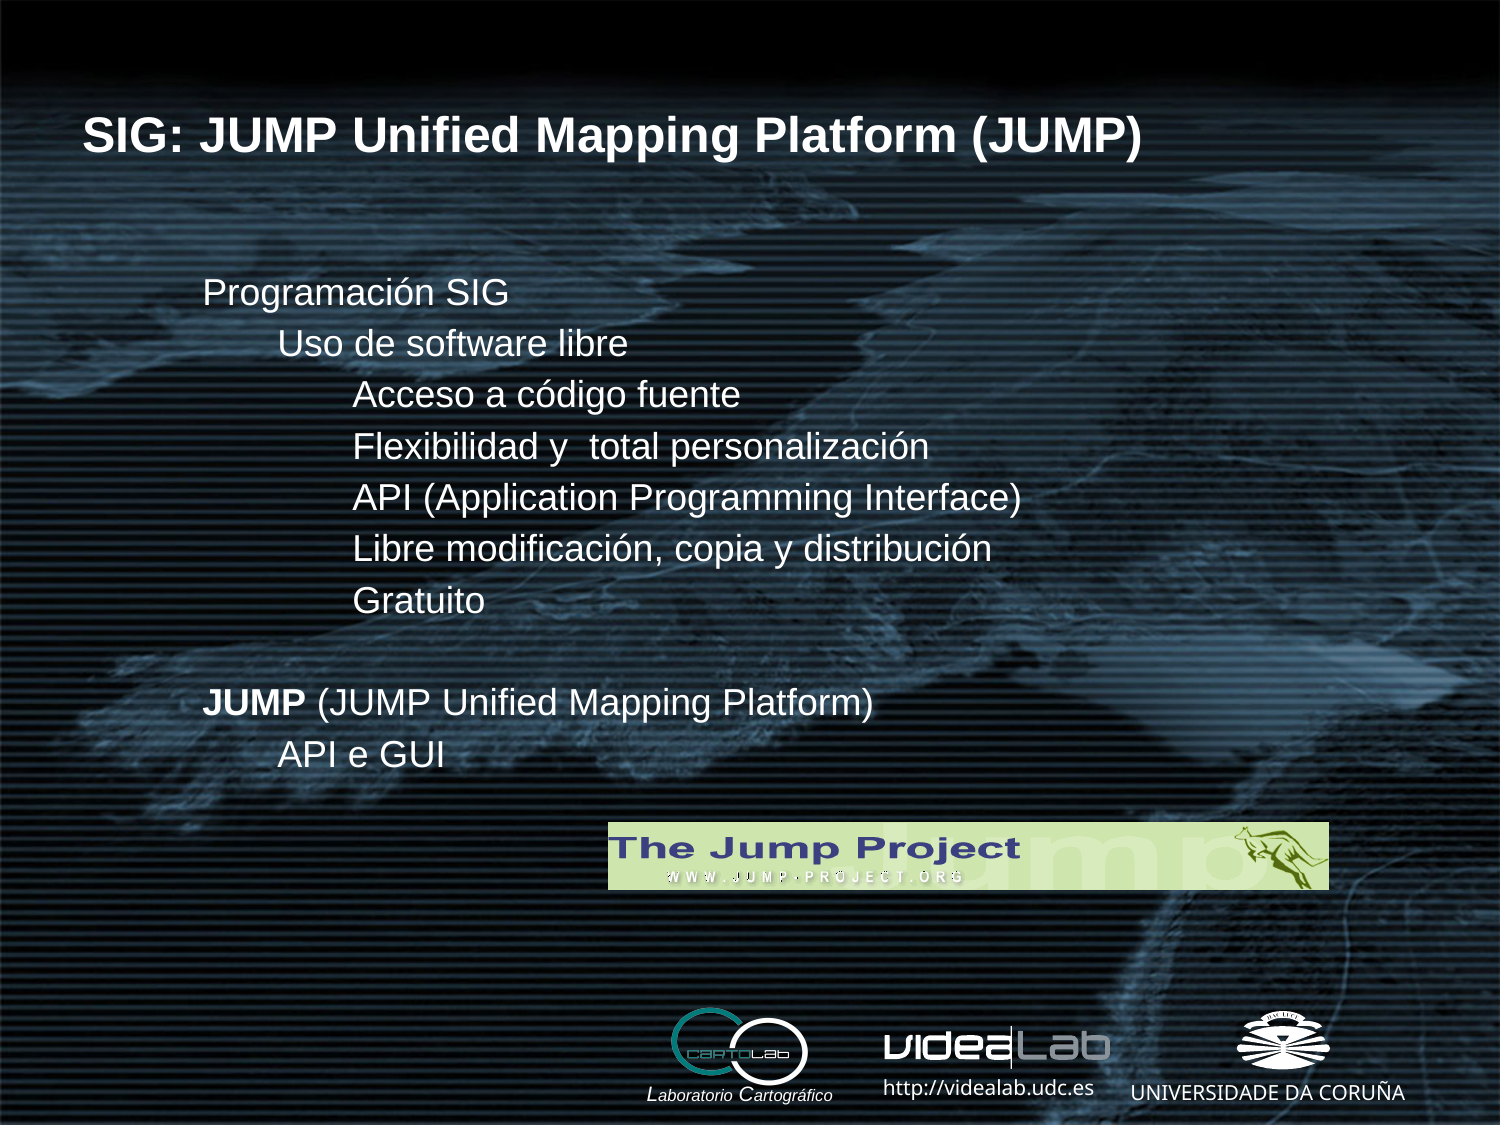

SIG: JUMP Unified Mapping Platform (JUMP)
# Programación SIG
Uso de software libre
Acceso a código fuente
Flexibilidad y total personalización
API (Application Programming Interface)
Libre modificación, copia y distribución
Gratuito
JUMP (JUMP Unified Mapping Platform)
API e GUI